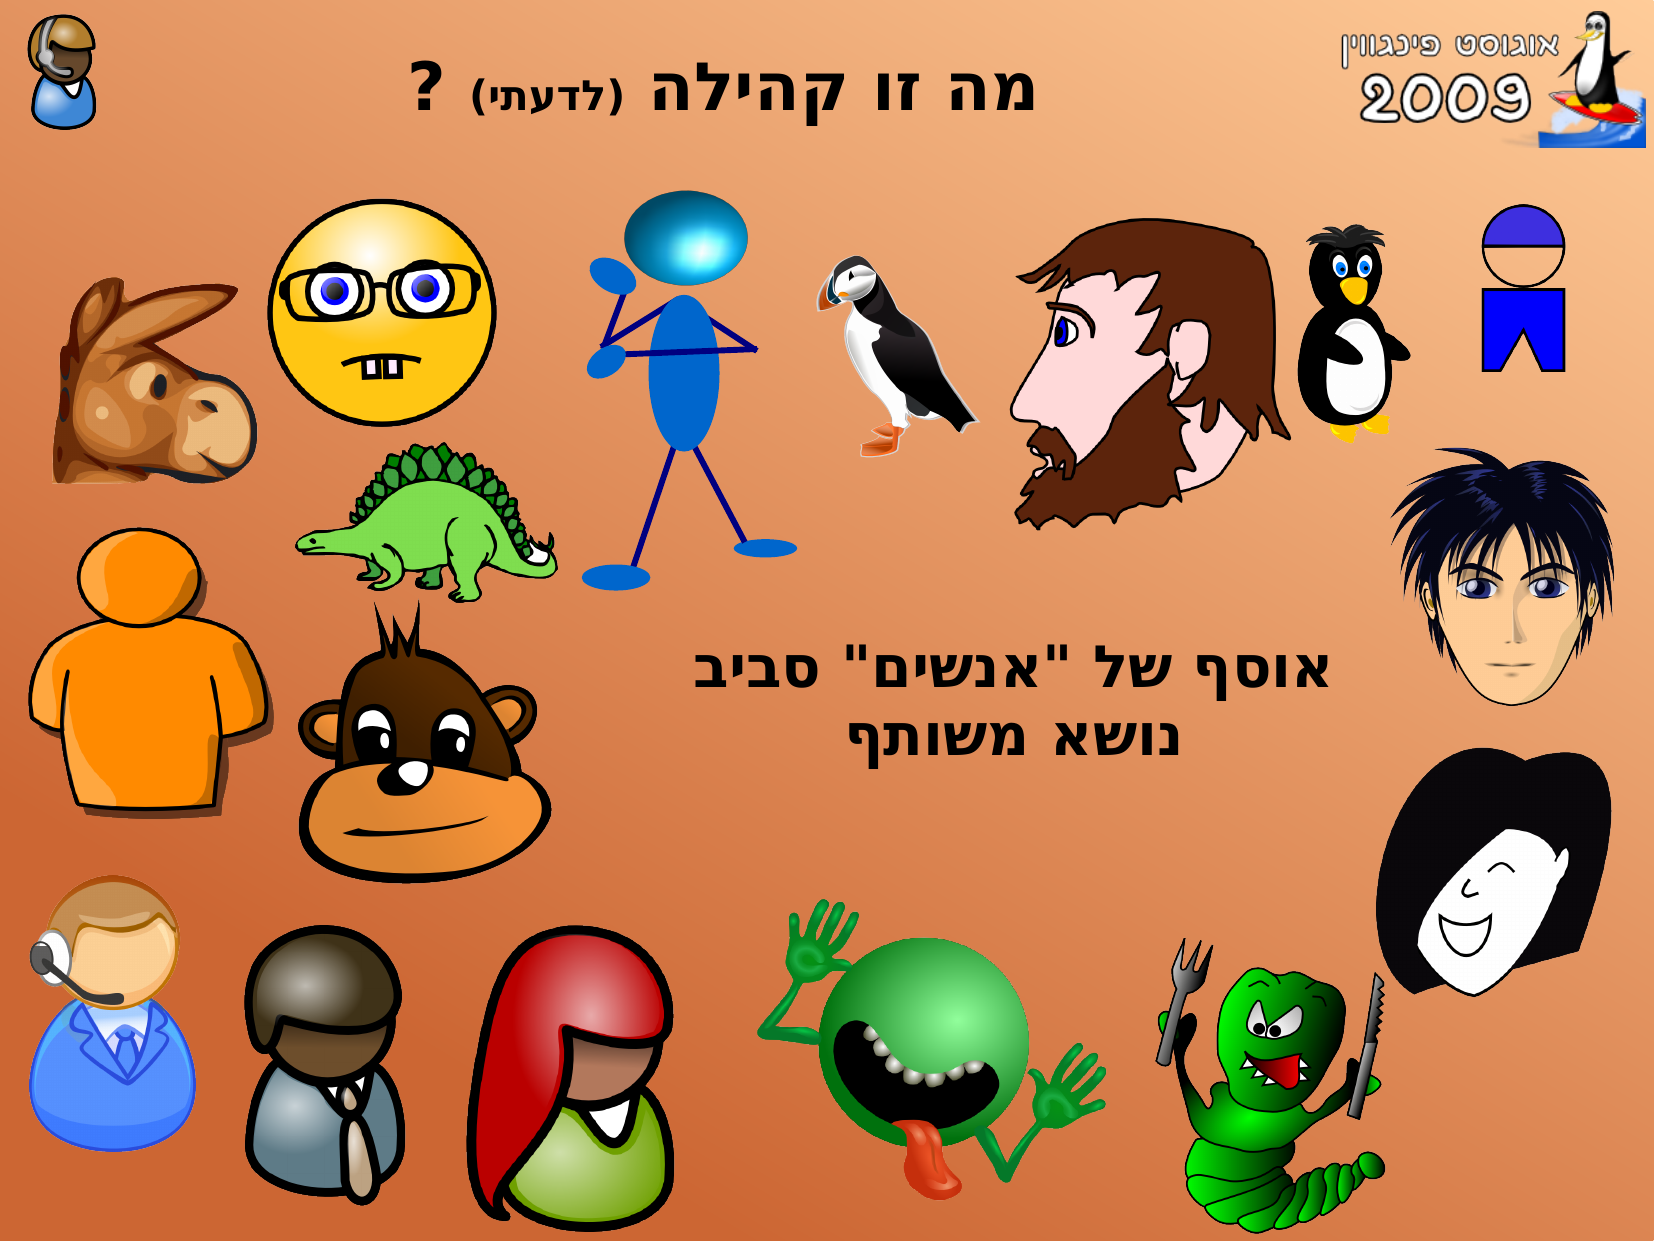

מה זו קהילה (לדעתי) ?
אוסף של "אנשים" סביב נושא משותף
אסופה של "אנשים" אל מול משהו שמאחד אותם